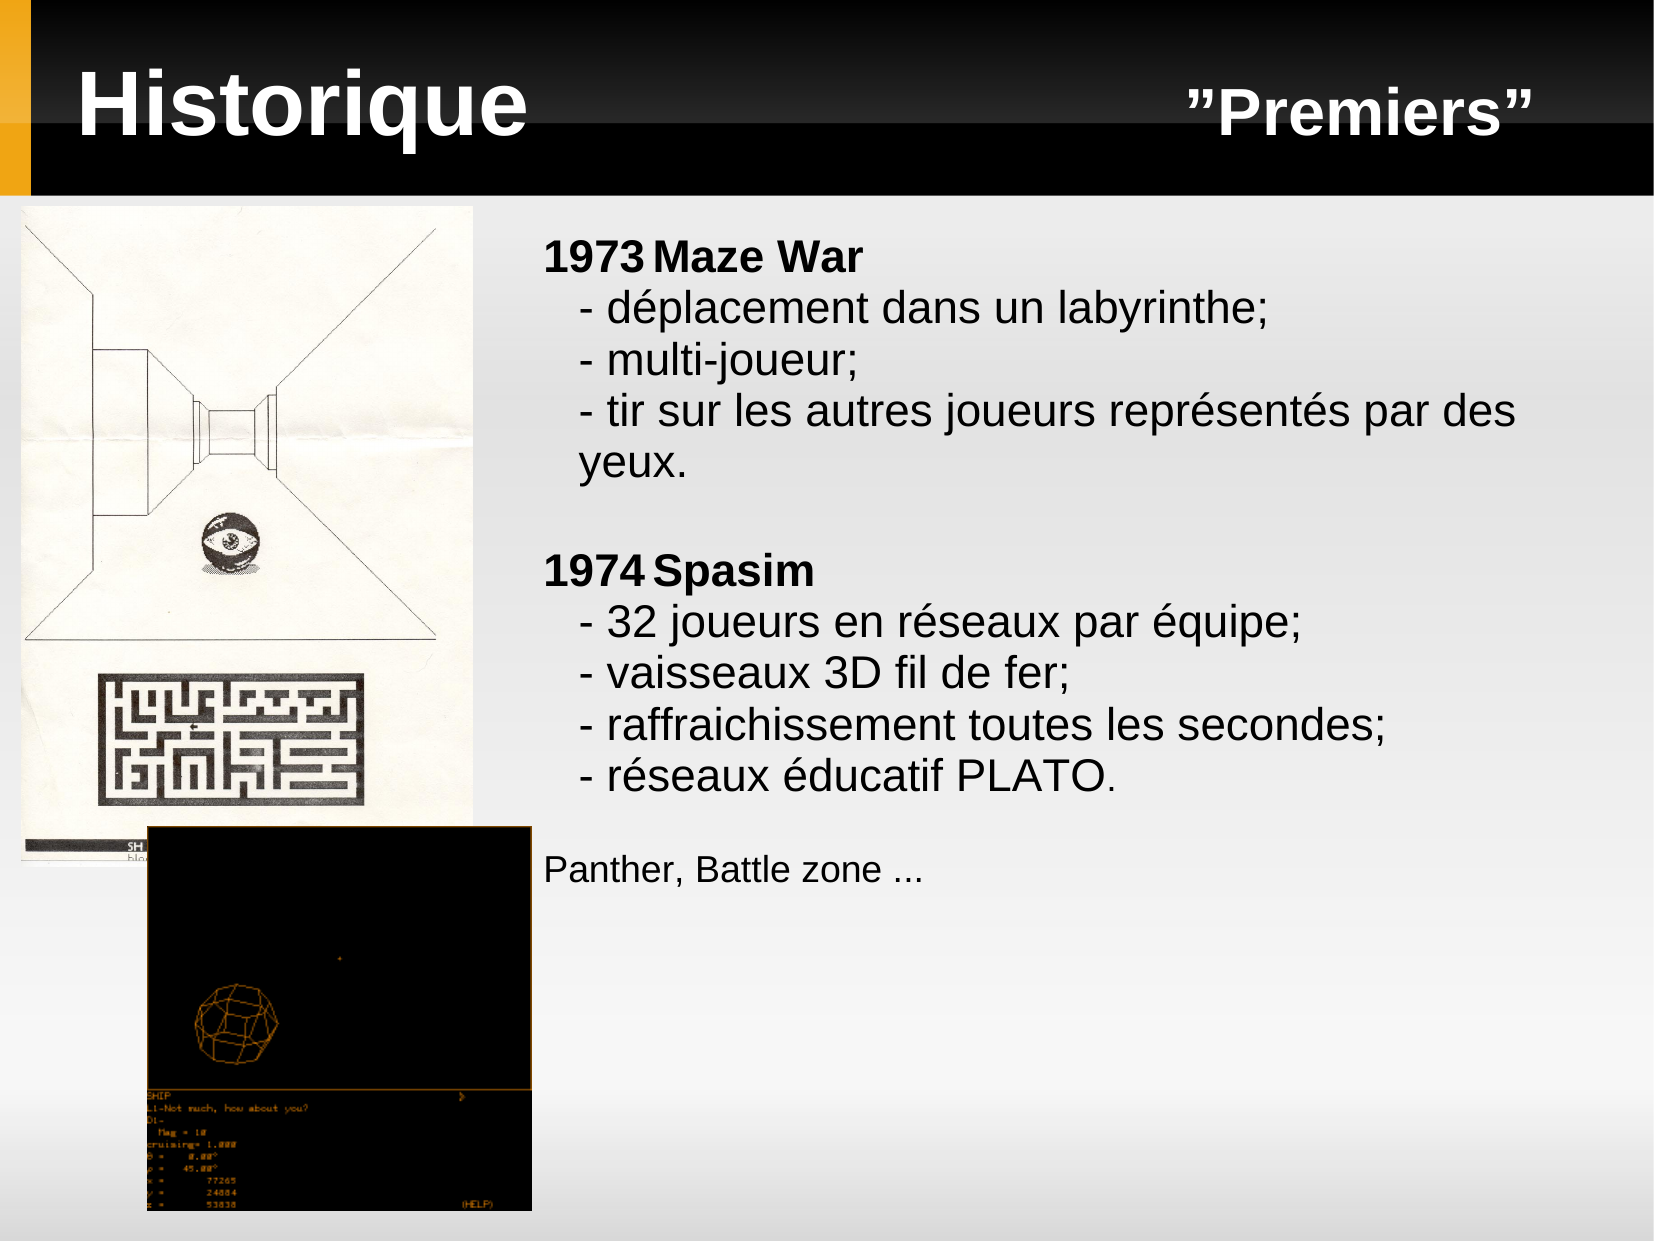

# Historique									”Premiers”
1973	Maze War
- déplacement dans un labyrinthe;
- multi-joueur;
- tir sur les autres joueurs représentés par des yeux.
1974	Spasim
- 32 joueurs en réseaux par équipe;
- vaisseaux 3D fil de fer;
- raffraichissement toutes les secondes;
- réseaux éducatif PLATO.
Panther, Battle zone ...